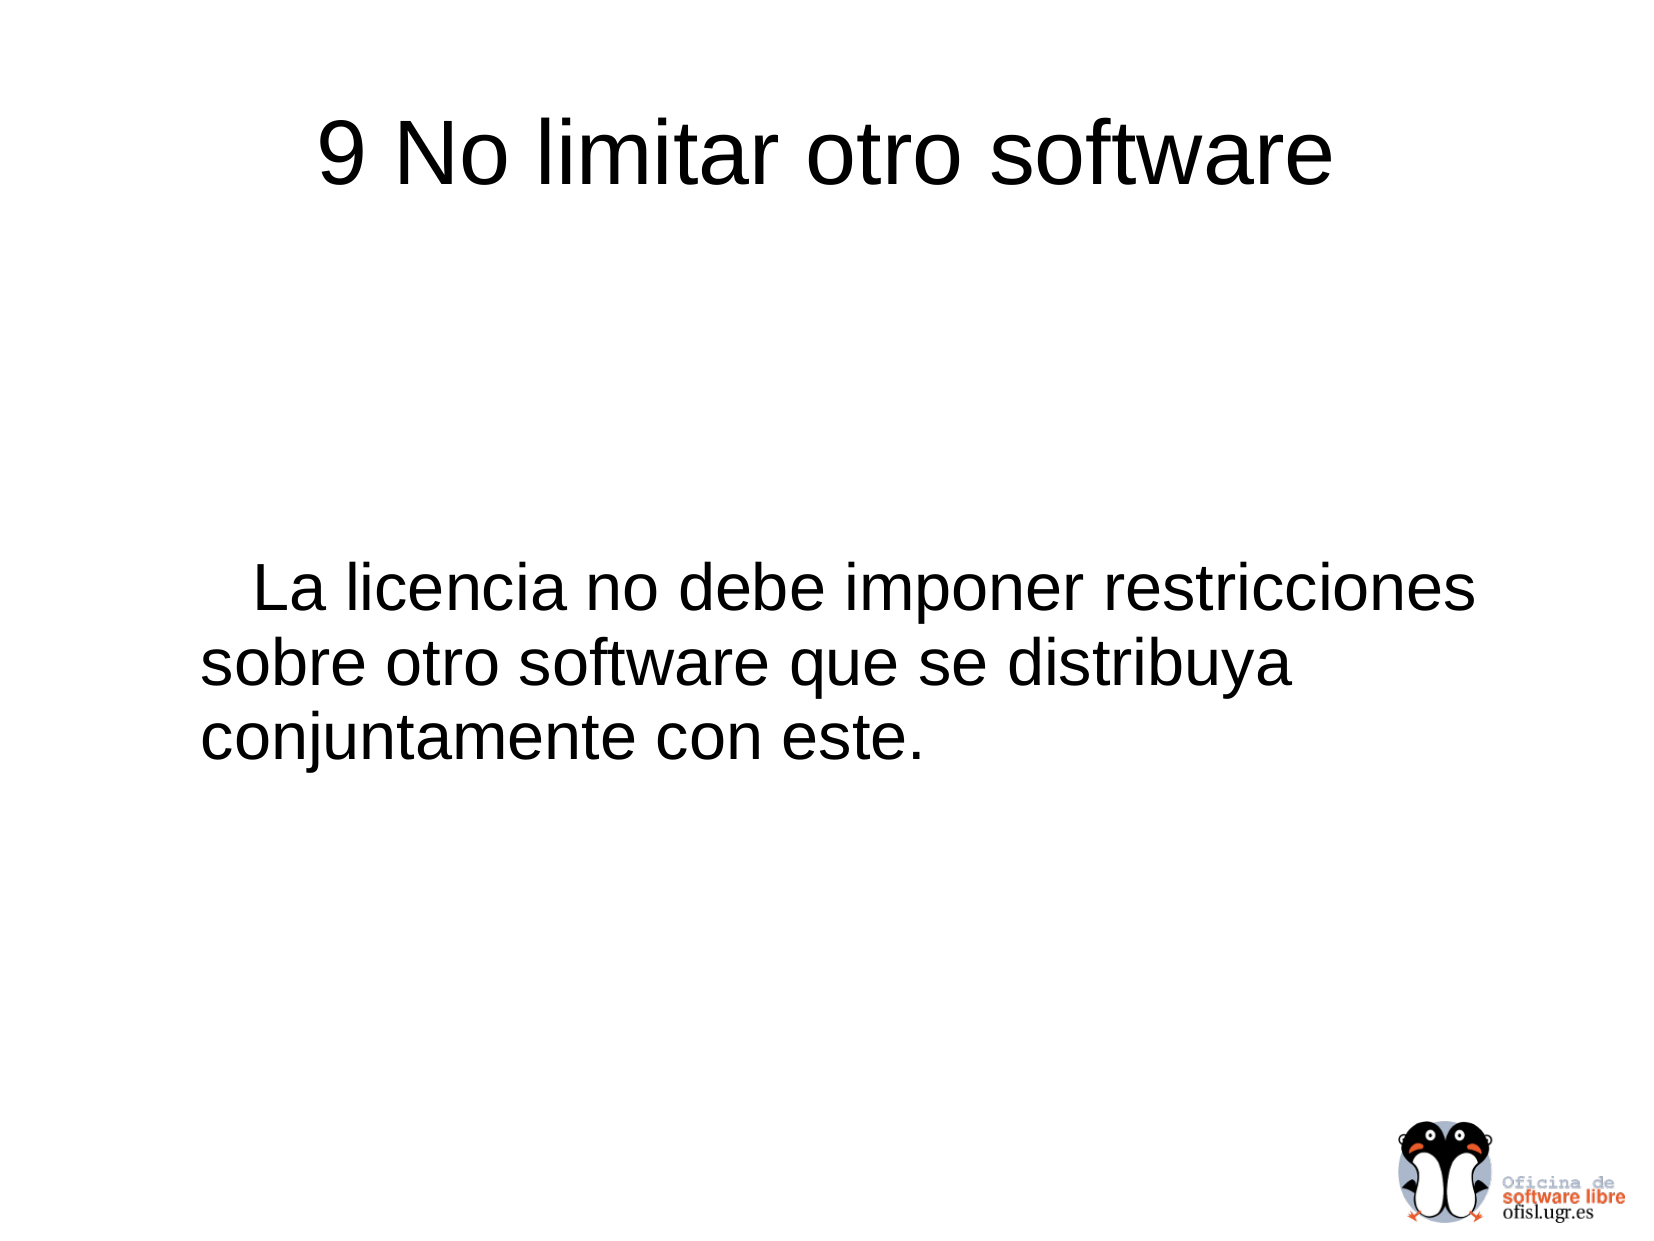

# 9 No limitar otro software
La licencia no debe imponer restricciones sobre otro software que se distribuya conjuntamente con este.